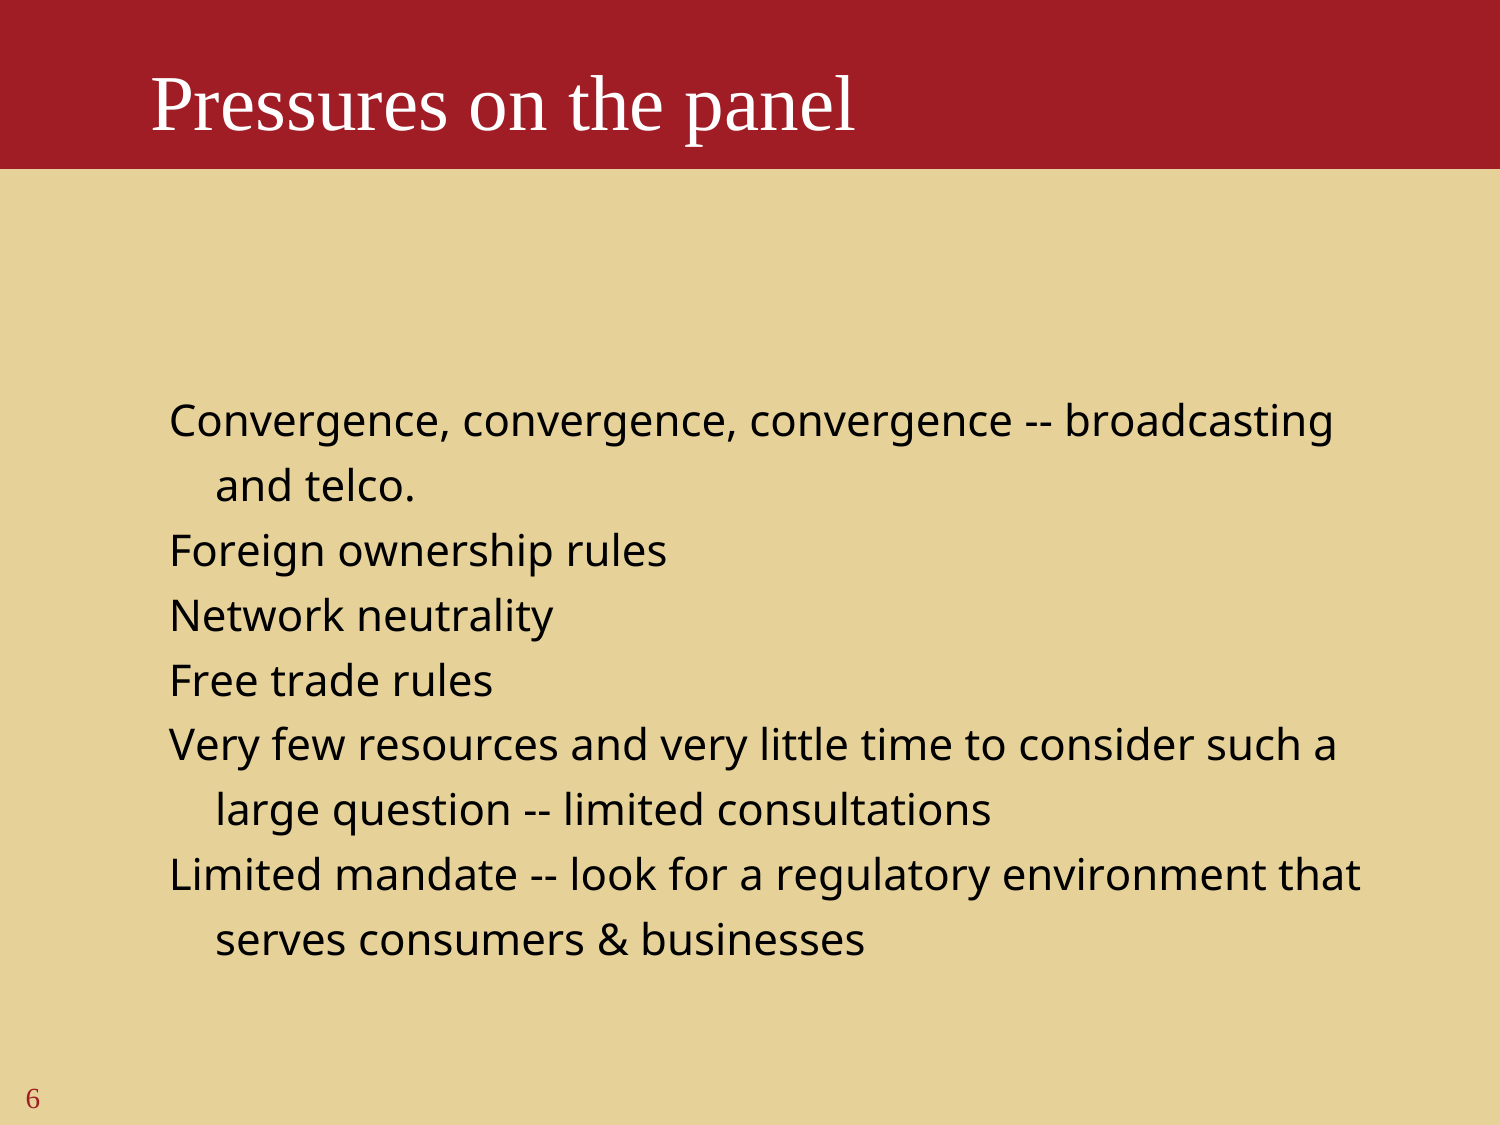

# Pressures on the panel
Convergence, convergence, convergence -- broadcasting and telco.
Foreign ownership rules
Network neutrality
Free trade rules
Very few resources and very little time to consider such a large question -- limited consultations
Limited mandate -- look for a regulatory environment that serves consumers & businesses